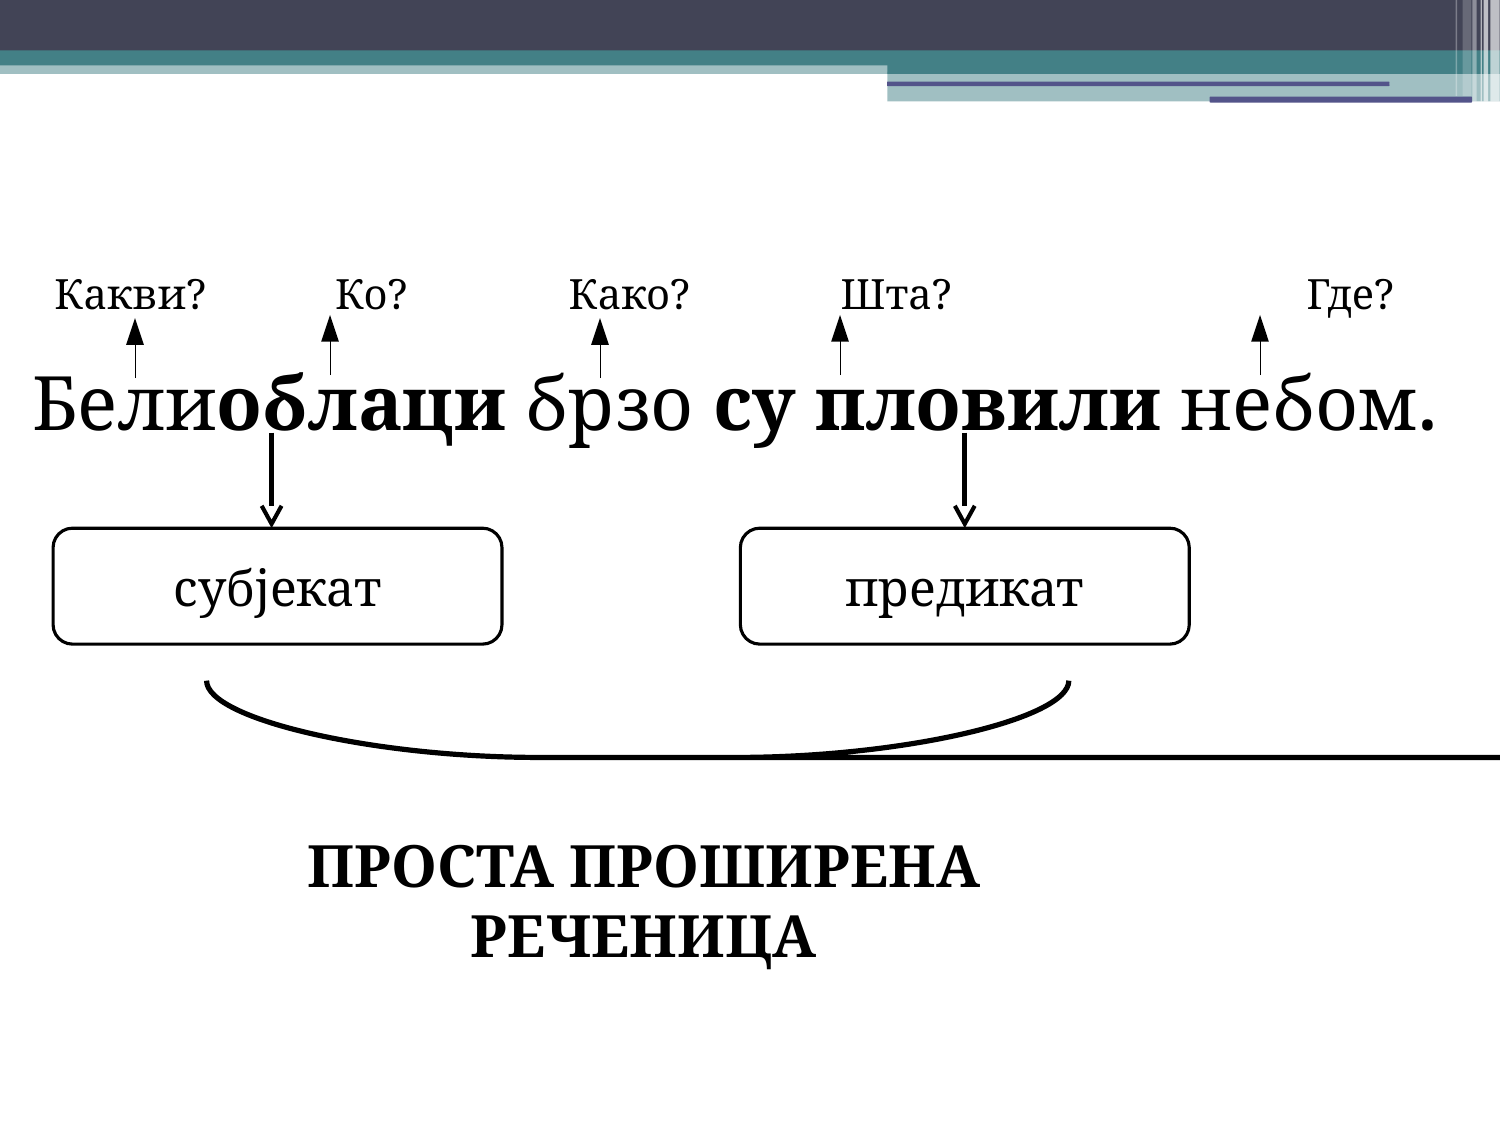

# Какви? Ко? Како? Шта? Где?
Белиоблаци брзо су пловили небом.
субјекат
предикат
ПРОСТА ПРОШИРЕНА
РЕЧЕНИЦА